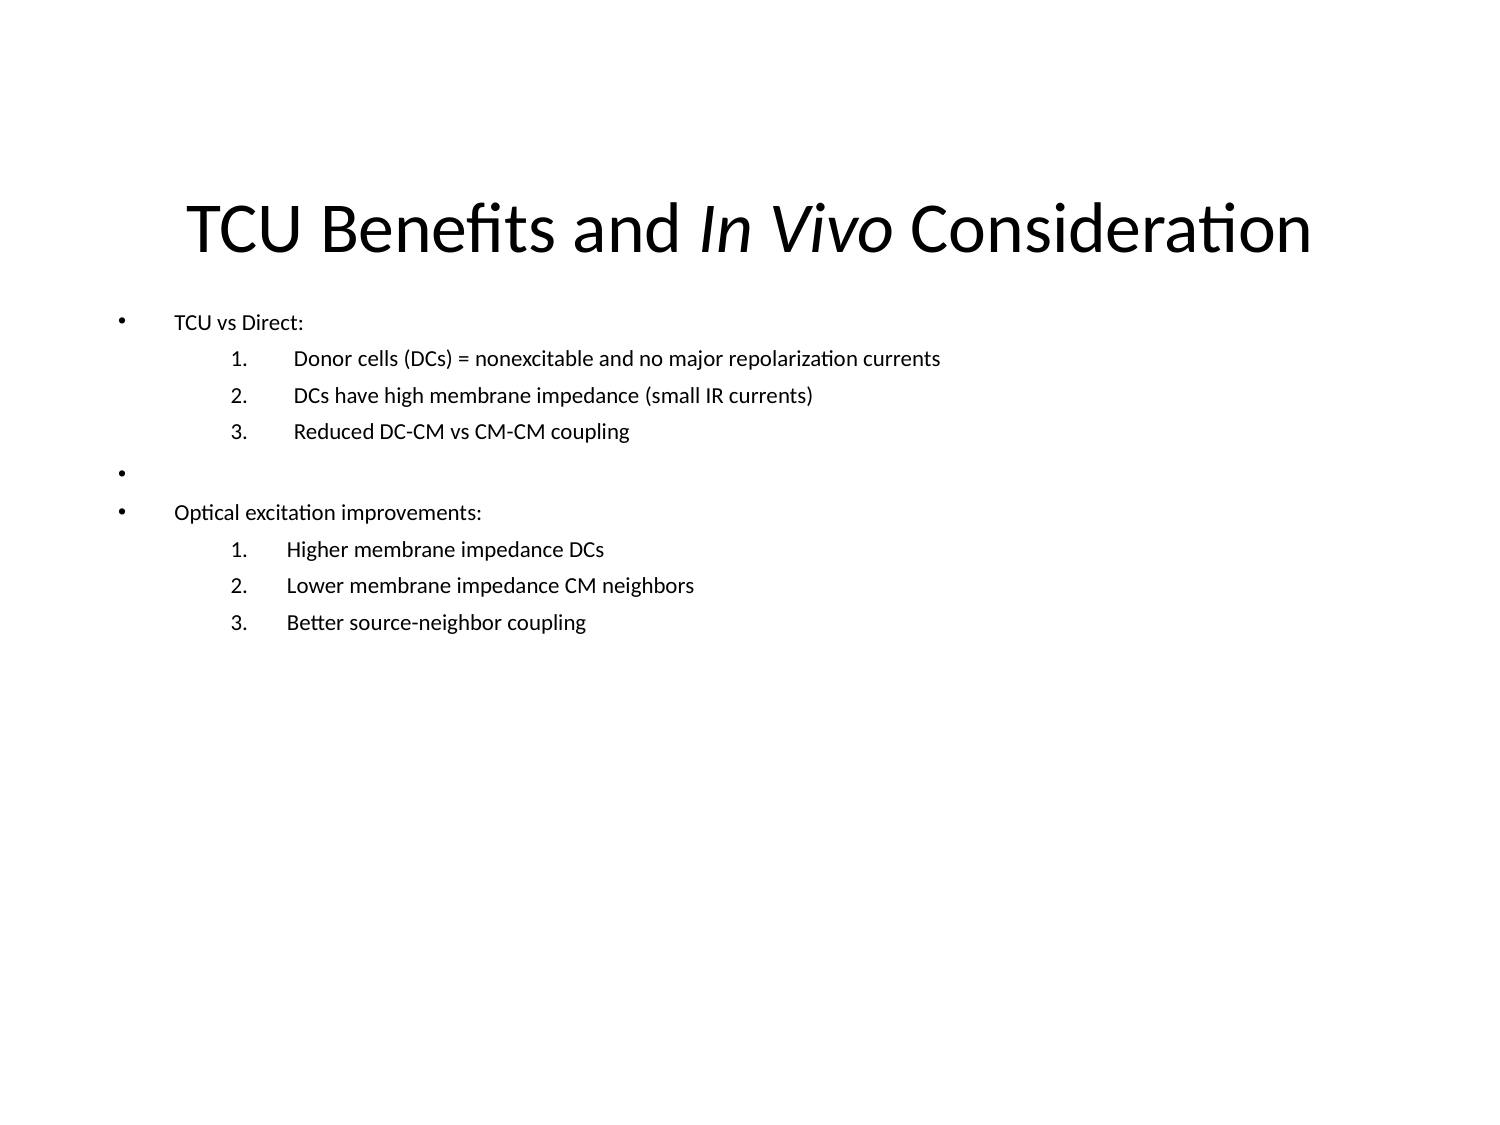

# TCU Benefits and In Vivo Consideration
TCU vs Direct:
Donor cells (DCs) = nonexcitable and no major repolarization currents
DCs have high membrane impedance (small IR currents)
Reduced DC-CM vs CM-CM coupling
Optical excitation improvements:
Higher membrane impedance DCs
Lower membrane impedance CM neighbors
Better source-neighbor coupling